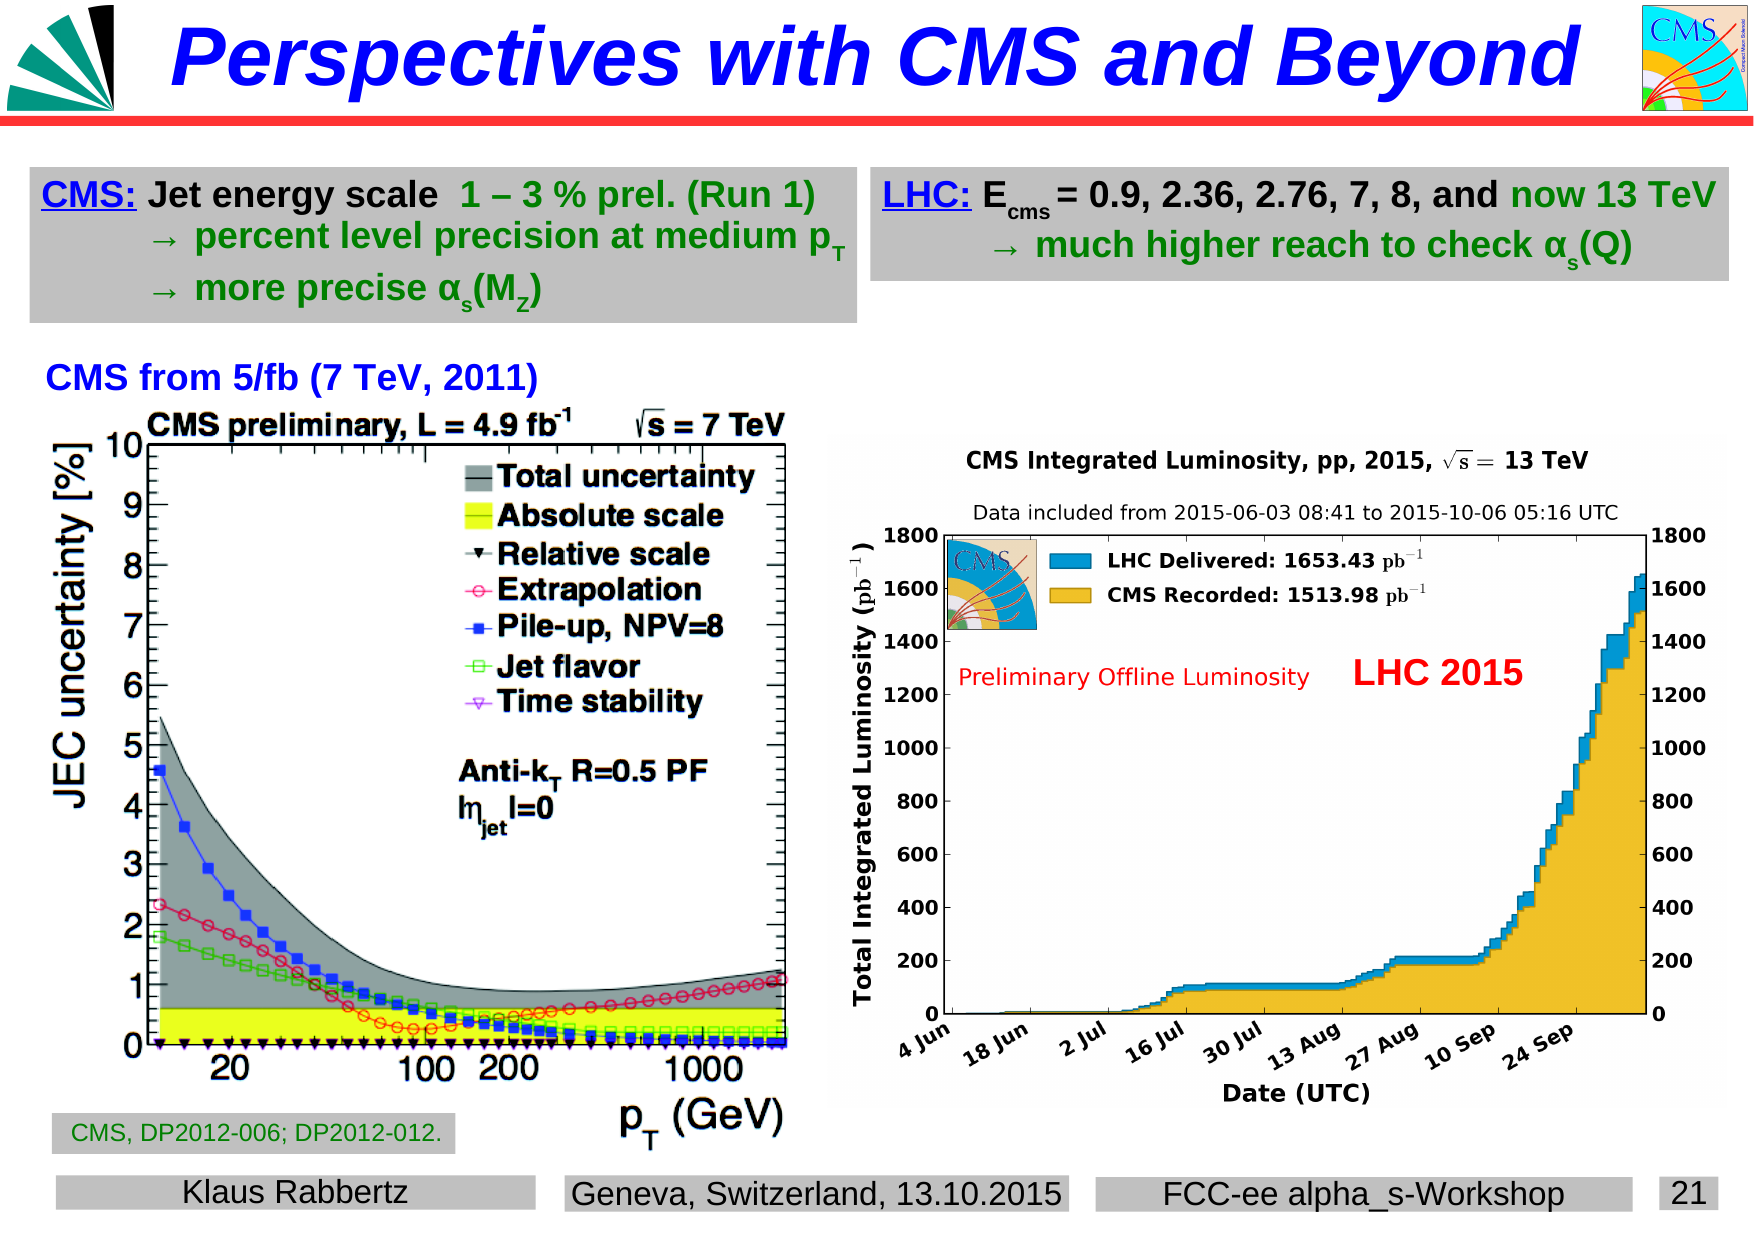

# Perspectives with CMS and Beyond
CMS: Jet energy scale 1 – 3 % prel. (Run 1)
 → percent level precision at medium pT
 → more precise αs(MZ)
LHC: Ecms = 0.9, 2.36, 2.76, 7, 8, and now 13 TeV
 → much higher reach to check αs(Q)
CMS from 5/fb (7 TeV, 2011)
LHC 2015
 CMS, DP2012-006; DP2012-012.